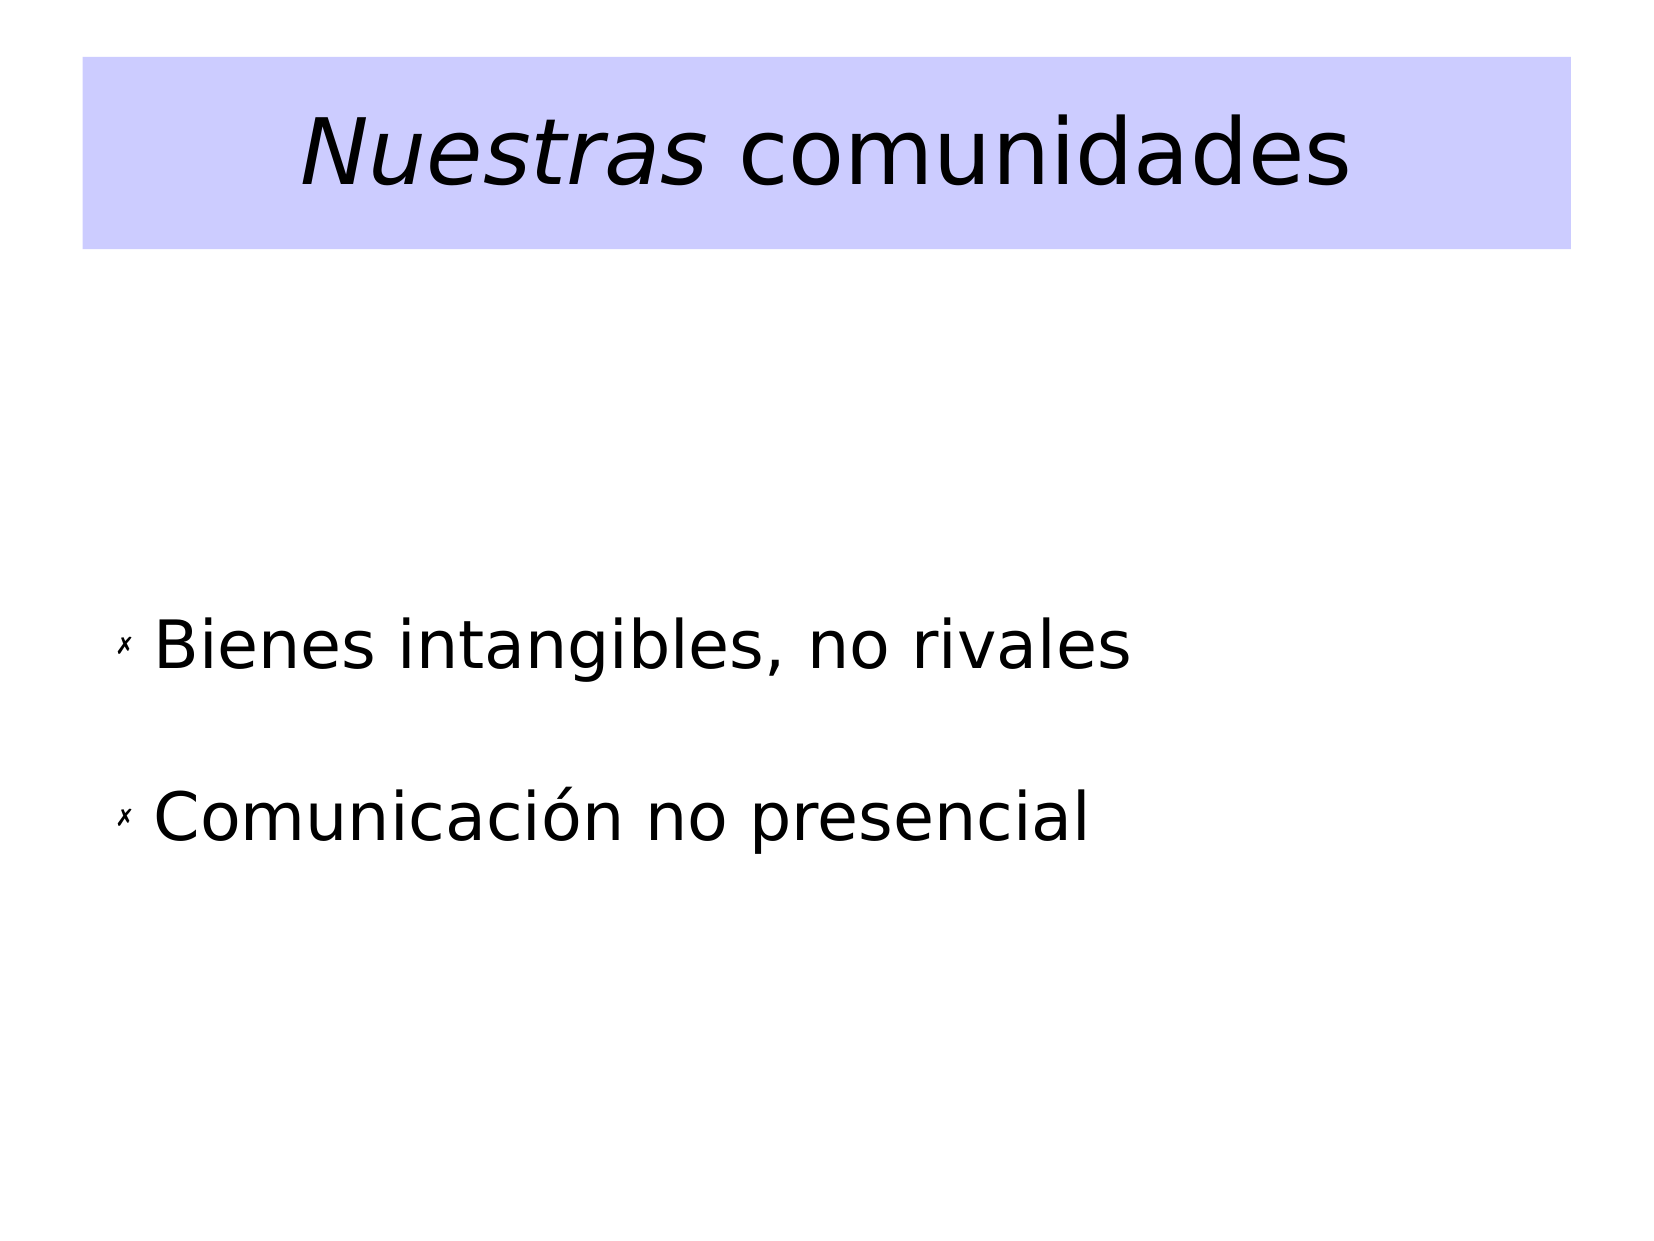

Nuestras comunidades
# Bienes intangibles, no rivales
Comunicación no presencial